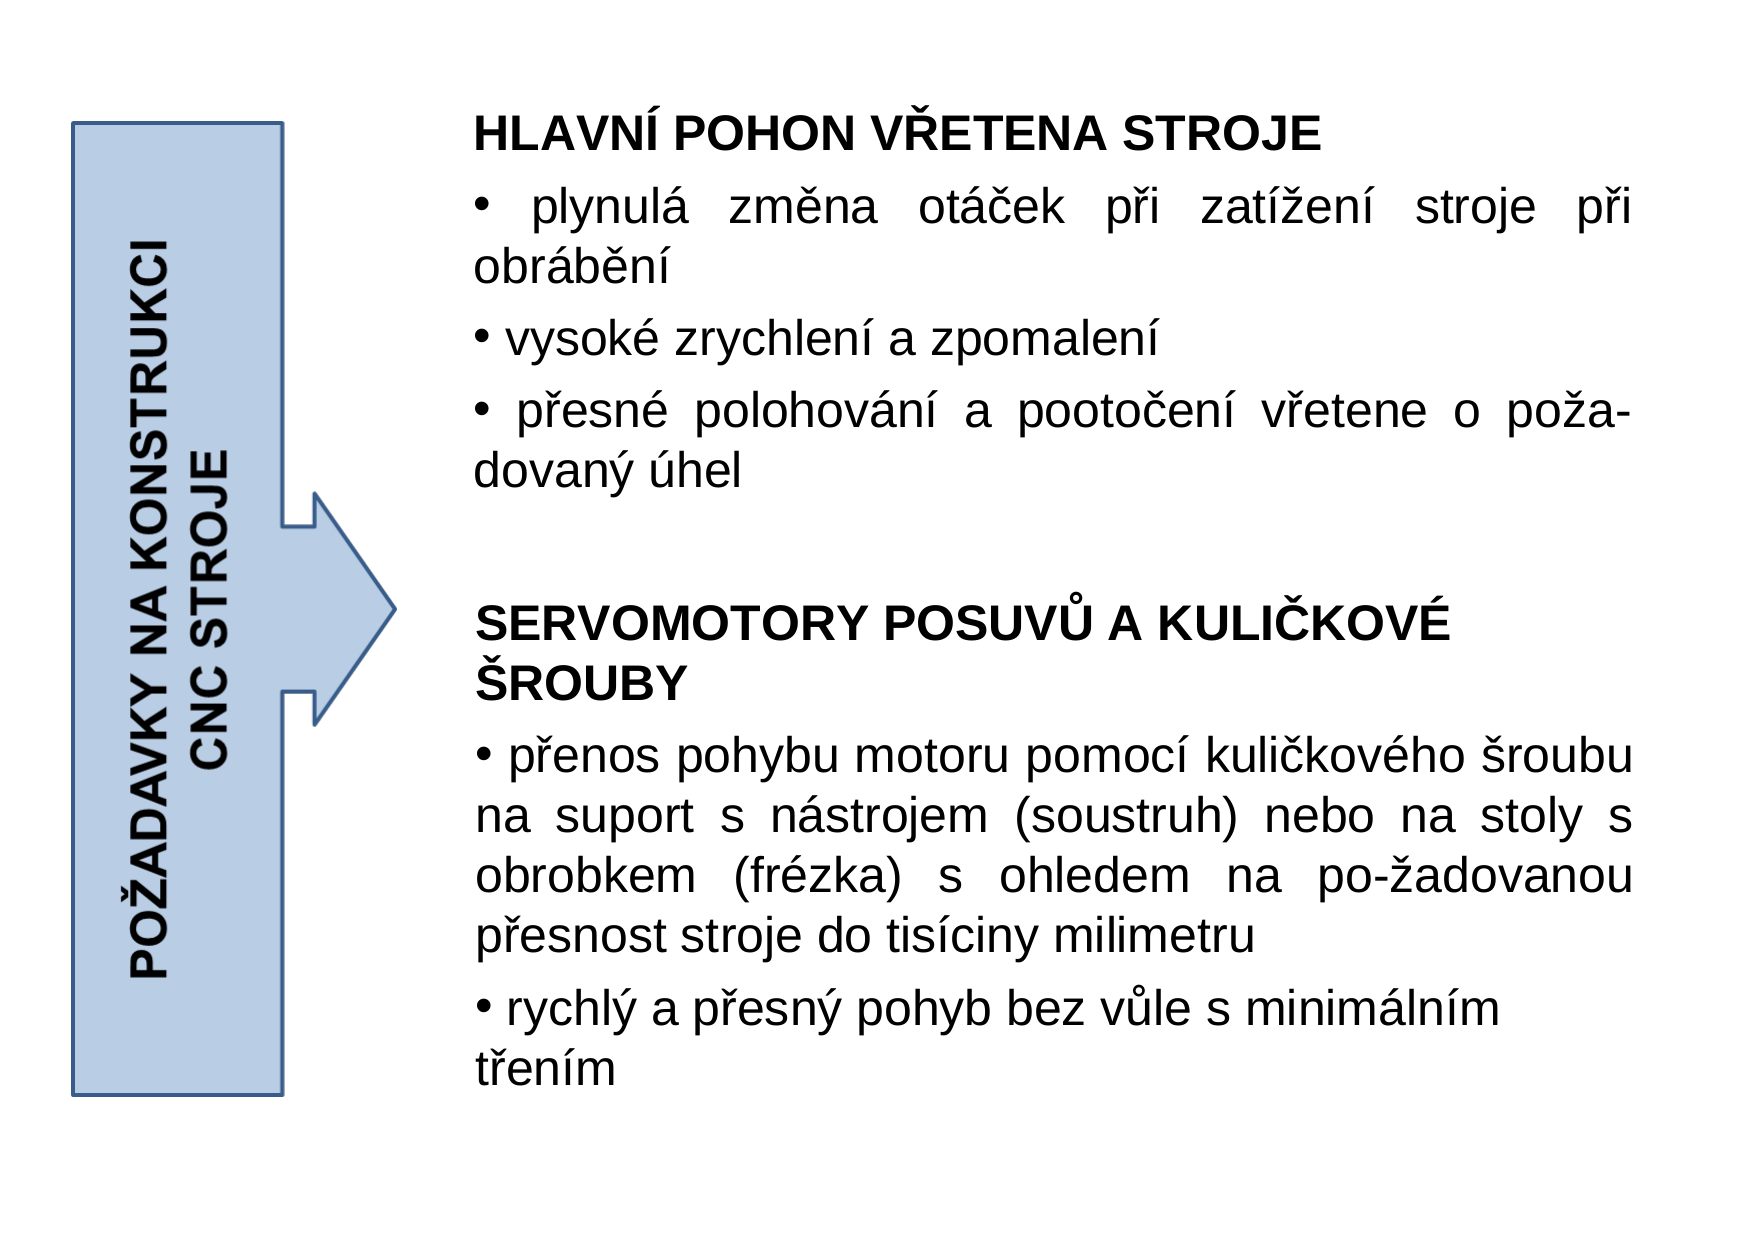

HLAVNÍ POHON VŘETENA STROJE
 plynulá změna otáček při zatížení stroje při obrábění
 vysoké zrychlení a zpomalení
 přesné polohování a pootočení vřetene o poža-dovaný úhel
SERVOMOTORY POSUVŮ A KULIČKOVÉ ŠROUBY
 přenos pohybu motoru pomocí kuličkového šroubu na suport s nástrojem (soustruh) nebo na stoly s obrobkem (frézka) s ohledem na po-žadovanou přesnost stroje do tisíciny milimetru
 rychlý a přesný pohyb bez vůle s minimálním třením